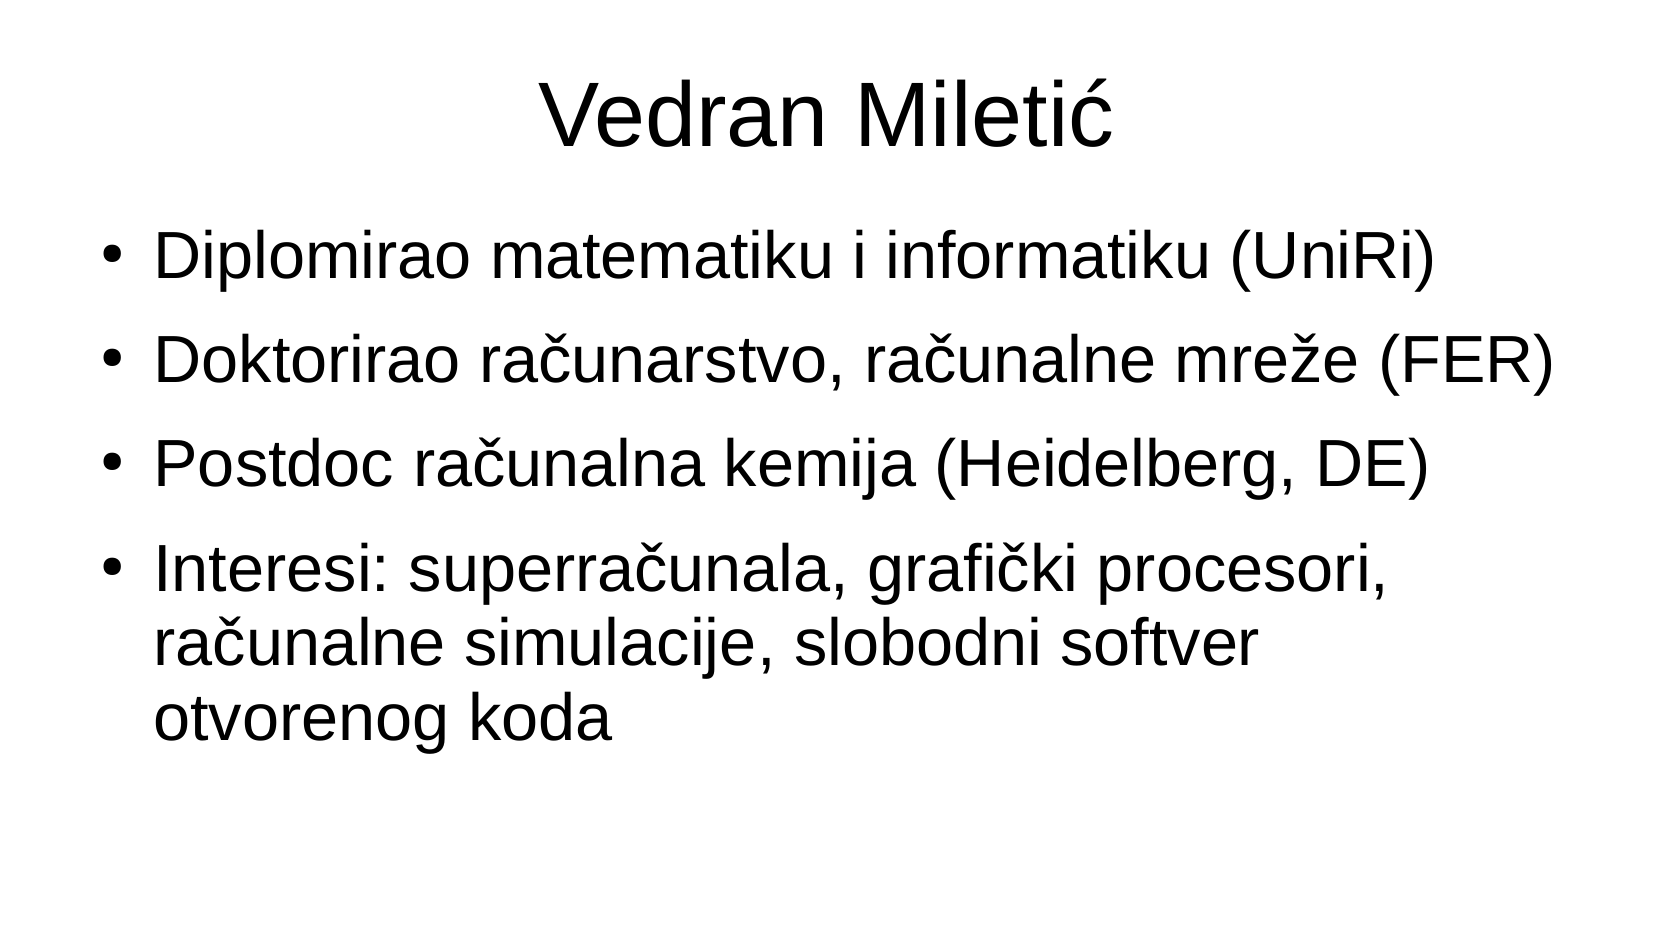

# Vedran Miletić
Diplomirao matematiku i informatiku (UniRi)
Doktorirao računarstvo, računalne mreže (FER)
Postdoc računalna kemija (Heidelberg, DE)
Interesi: superračunala, grafički procesori, računalne simulacije, slobodni softver otvorenog koda